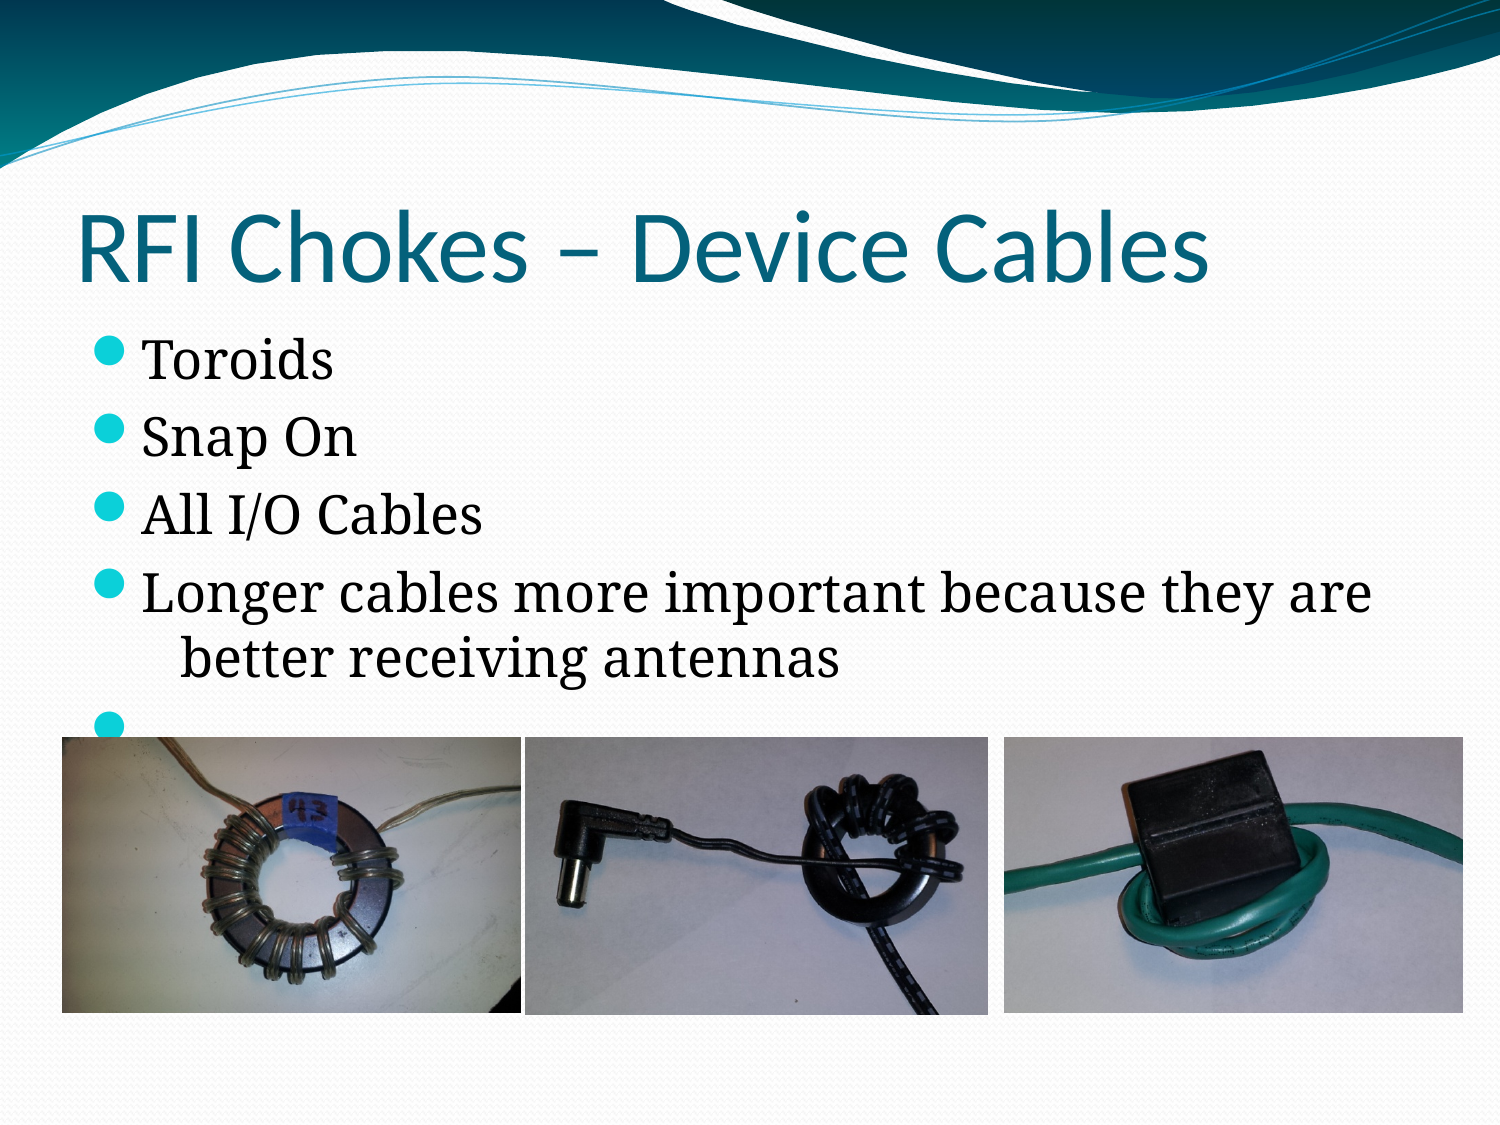

# RFI Chokes – Device Cables
Toroids
Snap On
All I/O Cables
Longer cables more important because they are better receiving antennas